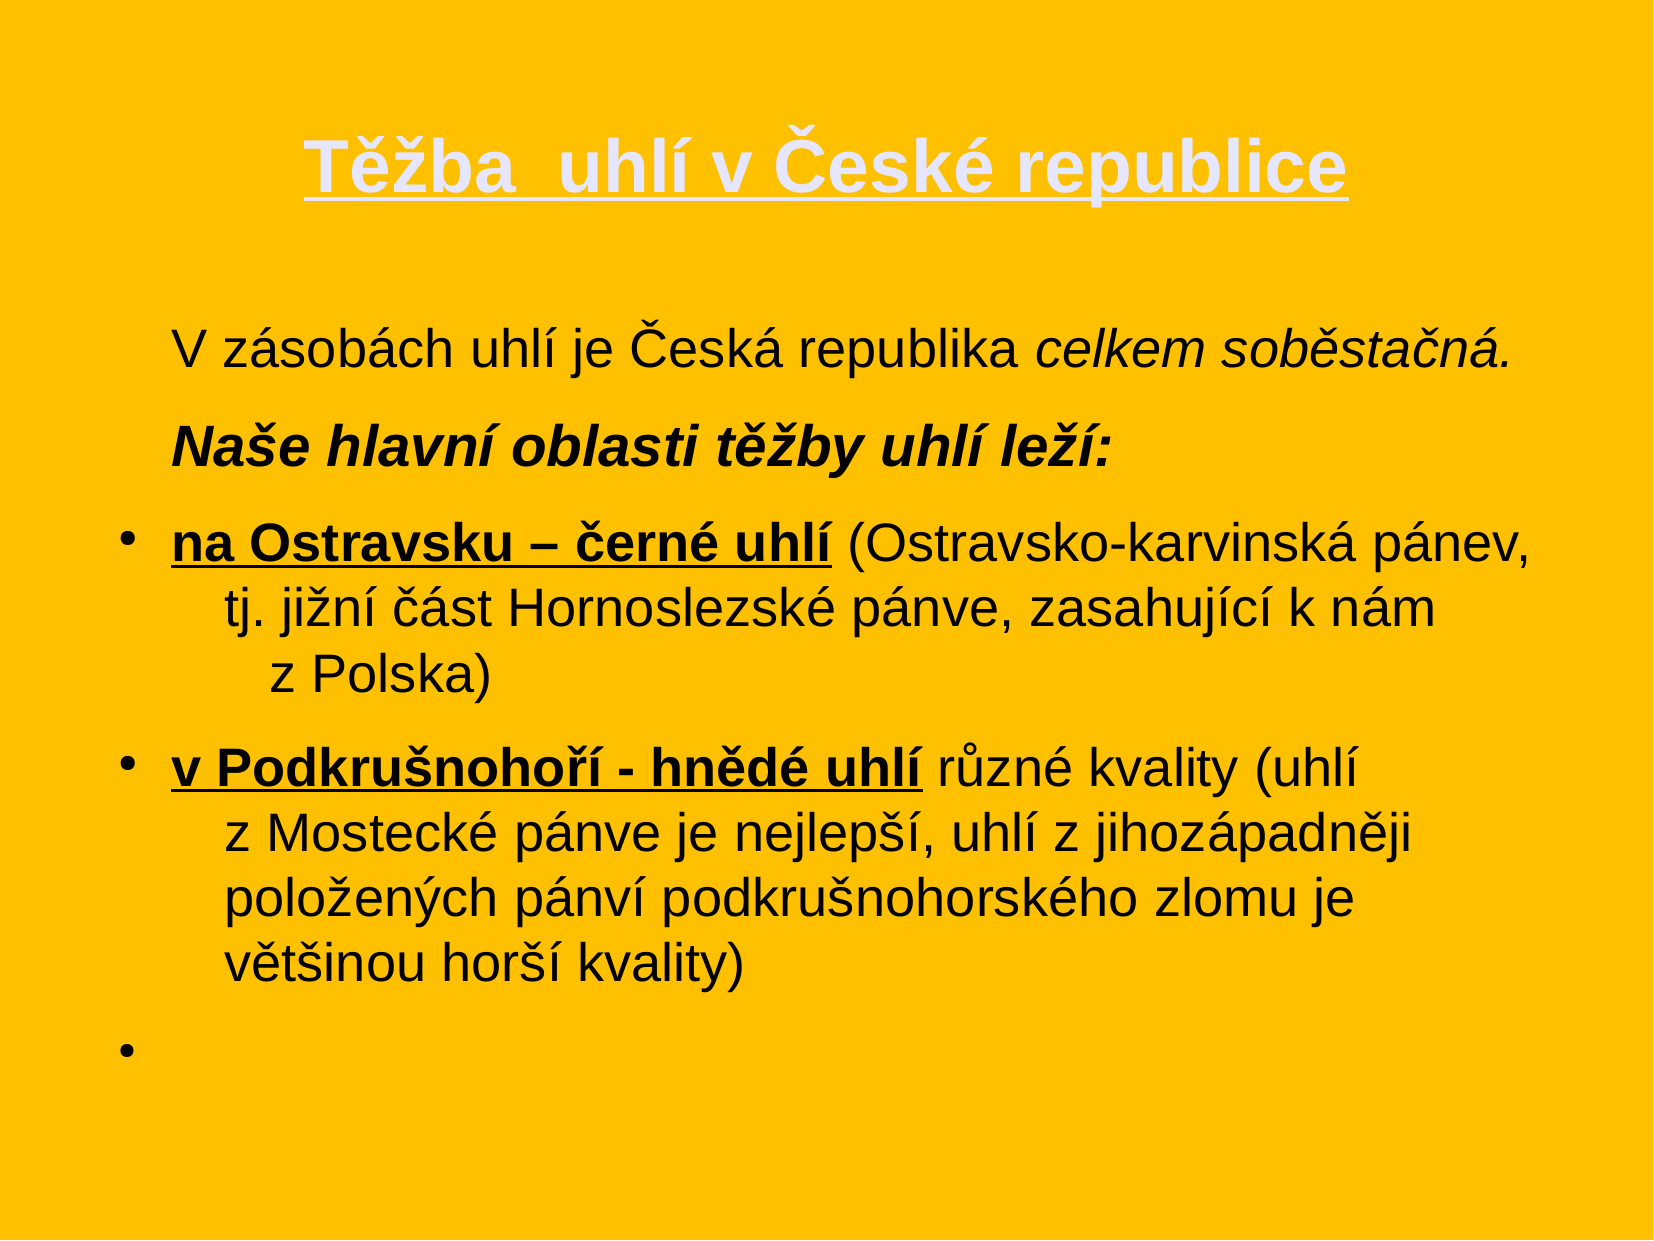

# Těžba uhlí v České republice
V zásobách uhlí je Česká republika celkem soběstačná.
Naše hlavní oblasti těžby uhlí leží:
na Ostravsku – černé uhlí (Ostravsko-karvinská pánev, tj. jižní část Hornoslezské pánve, zasahující k nám z Polska)
v Podkrušnohoří - hnědé uhlí různé kvality (uhlí z Mostecké pánve je nejlepší, uhlí z jihozápadněji položených pánví podkrušnohorského zlomu je většinou horší kvality)